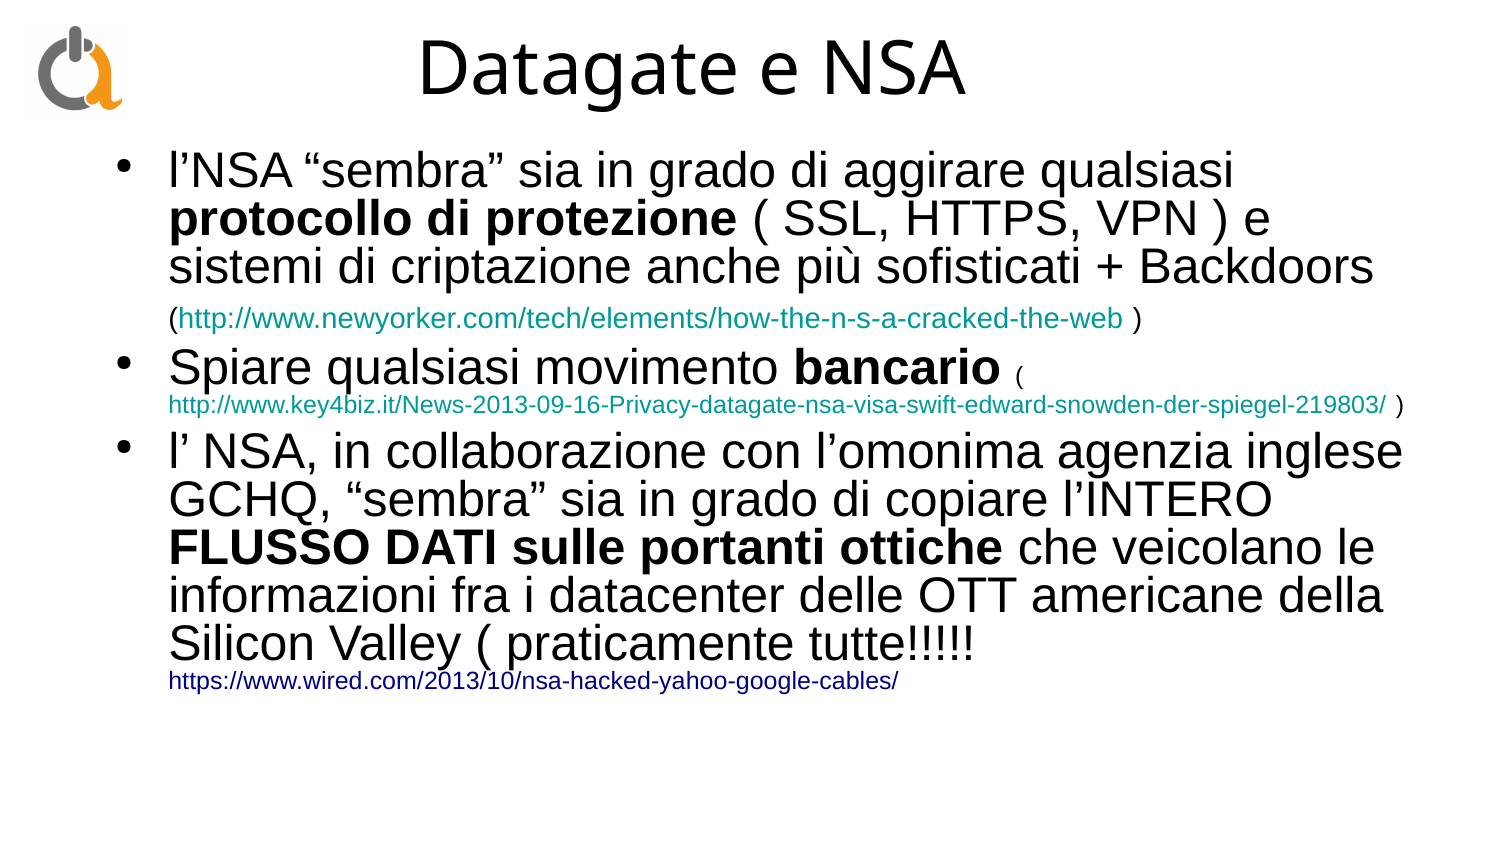

# Datagate e NSA
l’NSA “sembra” sia in grado di aggirare qualsiasi protocollo di protezione ( SSL, HTTPS, VPN ) e sistemi di criptazione anche più sofisticati + Backdoors
(http://www.newyorker.com/tech/elements/how-the-n-s-a-cracked-the-web )
Spiare qualsiasi movimento bancario (http://www.key4biz.it/News-2013-09-16-Privacy-datagate-nsa-visa-swift-edward-snowden-der-spiegel-219803/ )
l’ NSA, in collaborazione con l’omonima agenzia inglese GCHQ, “sembra” sia in grado di copiare l’INTERO FLUSSO DATI sulle portanti ottiche che veicolano le informazioni fra i datacenter delle OTT americane della Silicon Valley ( praticamente tutte!!!!! https://www.wired.com/2013/10/nsa-hacked-yahoo-google-cables/